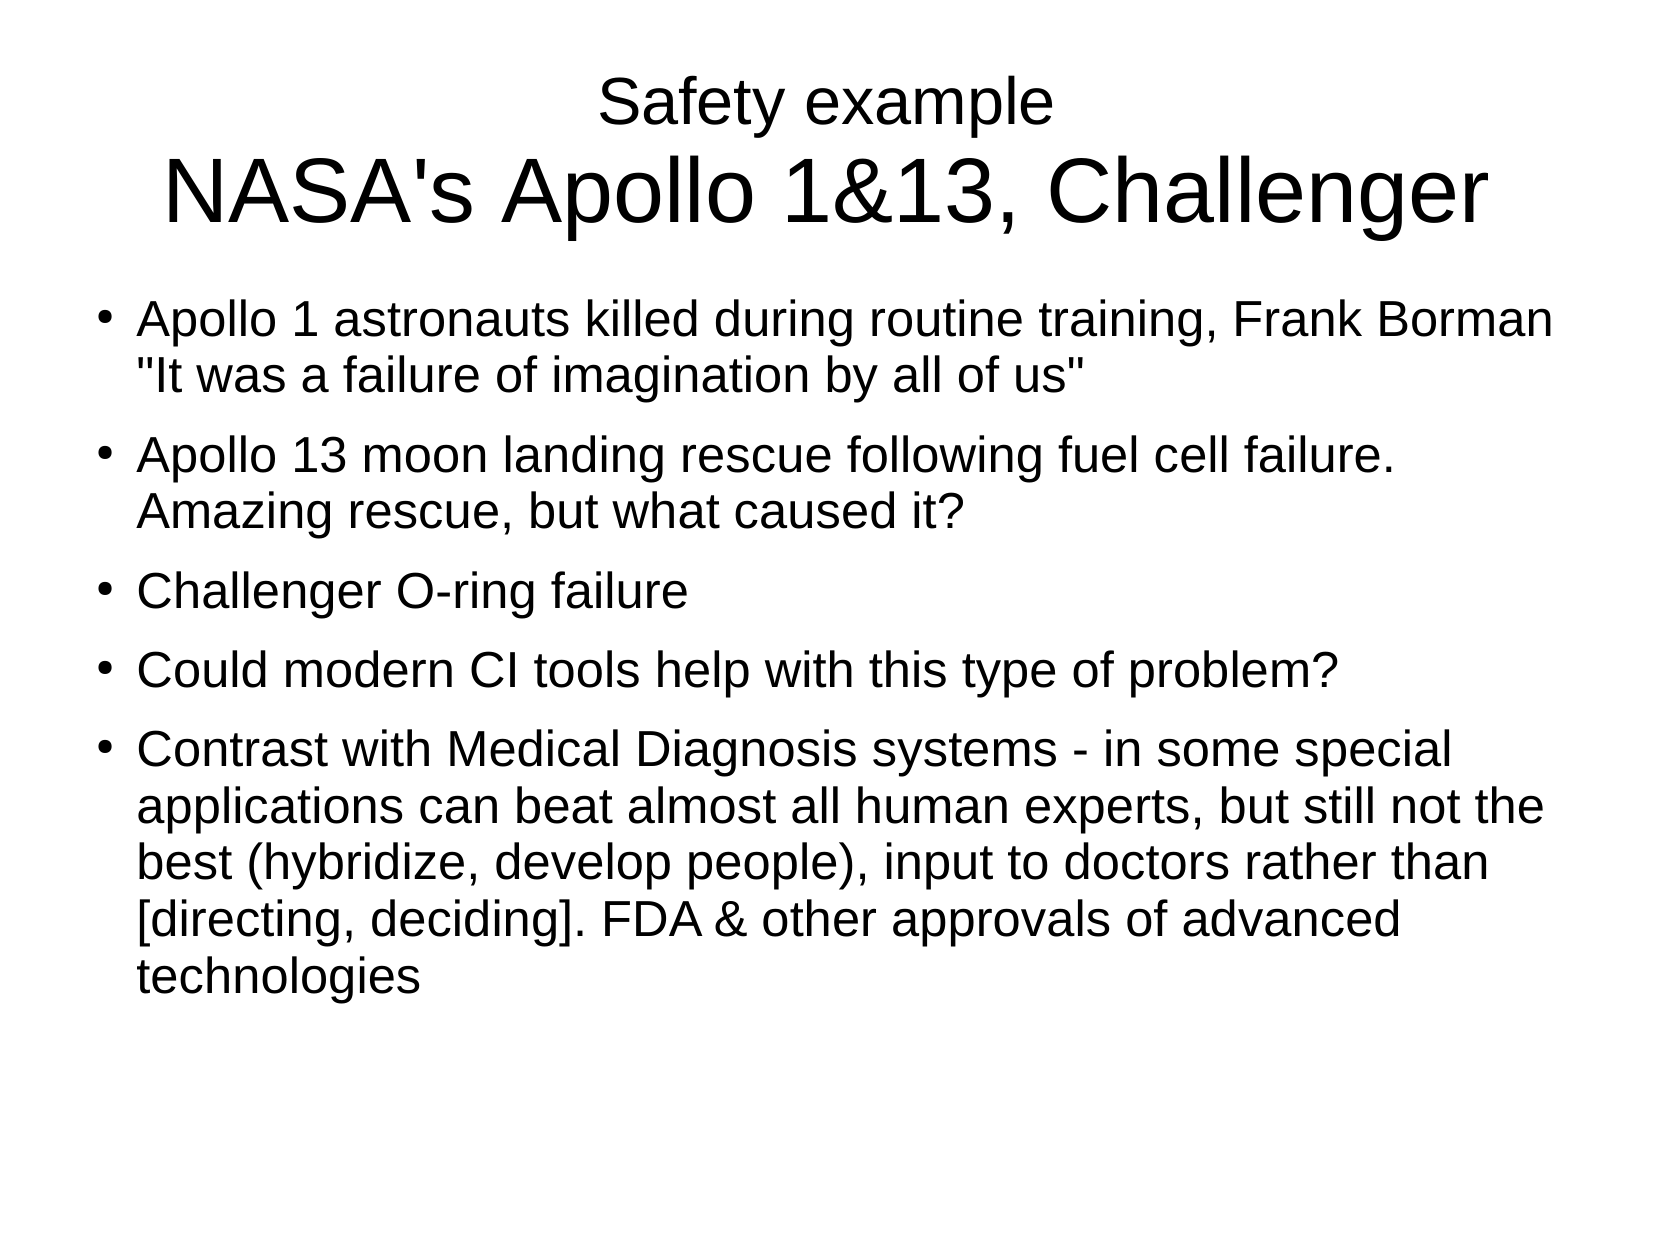

# Safety example NASA's Apollo 1&13, Challenger
Apollo 1 astronauts killed during routine training, Frank Borman "It was a failure of imagination by all of us"
Apollo 13 moon landing rescue following fuel cell failure. Amazing rescue, but what caused it?
Challenger O-ring failure
Could modern CI tools help with this type of problem?
Contrast with Medical Diagnosis systems - in some special applications can beat almost all human experts, but still not the best (hybridize, develop people), input to doctors rather than [directing, deciding]. FDA & other approvals of advanced technologies